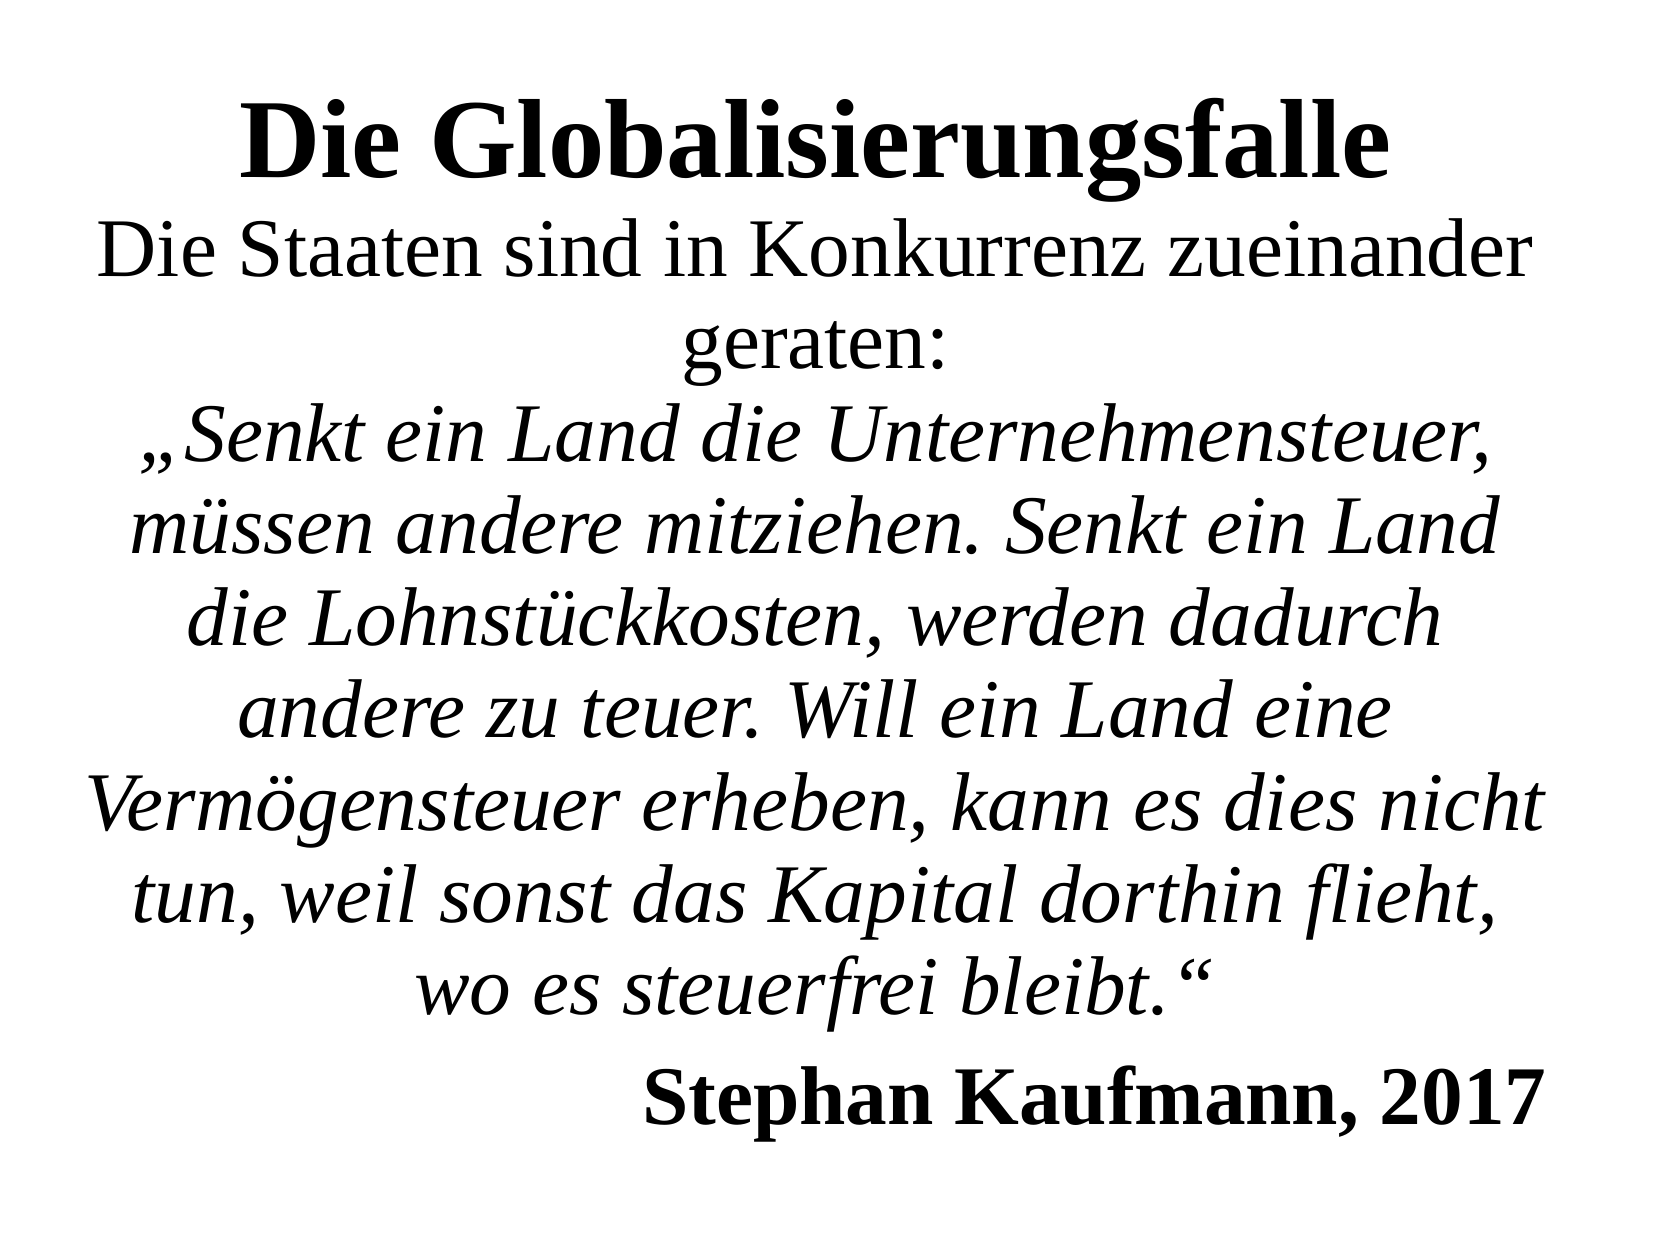

Die Globalisierungsfalle
Die Staaten sind in Konkurrenz zueinander geraten:
„Senkt ein Land die Unternehmensteuer, müssen andere mitziehen. Senkt ein Land die Lohnstückkosten, werden dadurch andere zu teuer. Will ein Land eine Vermögensteuer erheben, kann es dies nicht tun, weil sonst das Kapital dorthin flieht, wo es steuerfrei bleibt.“
Stephan Kaufmann, 2017